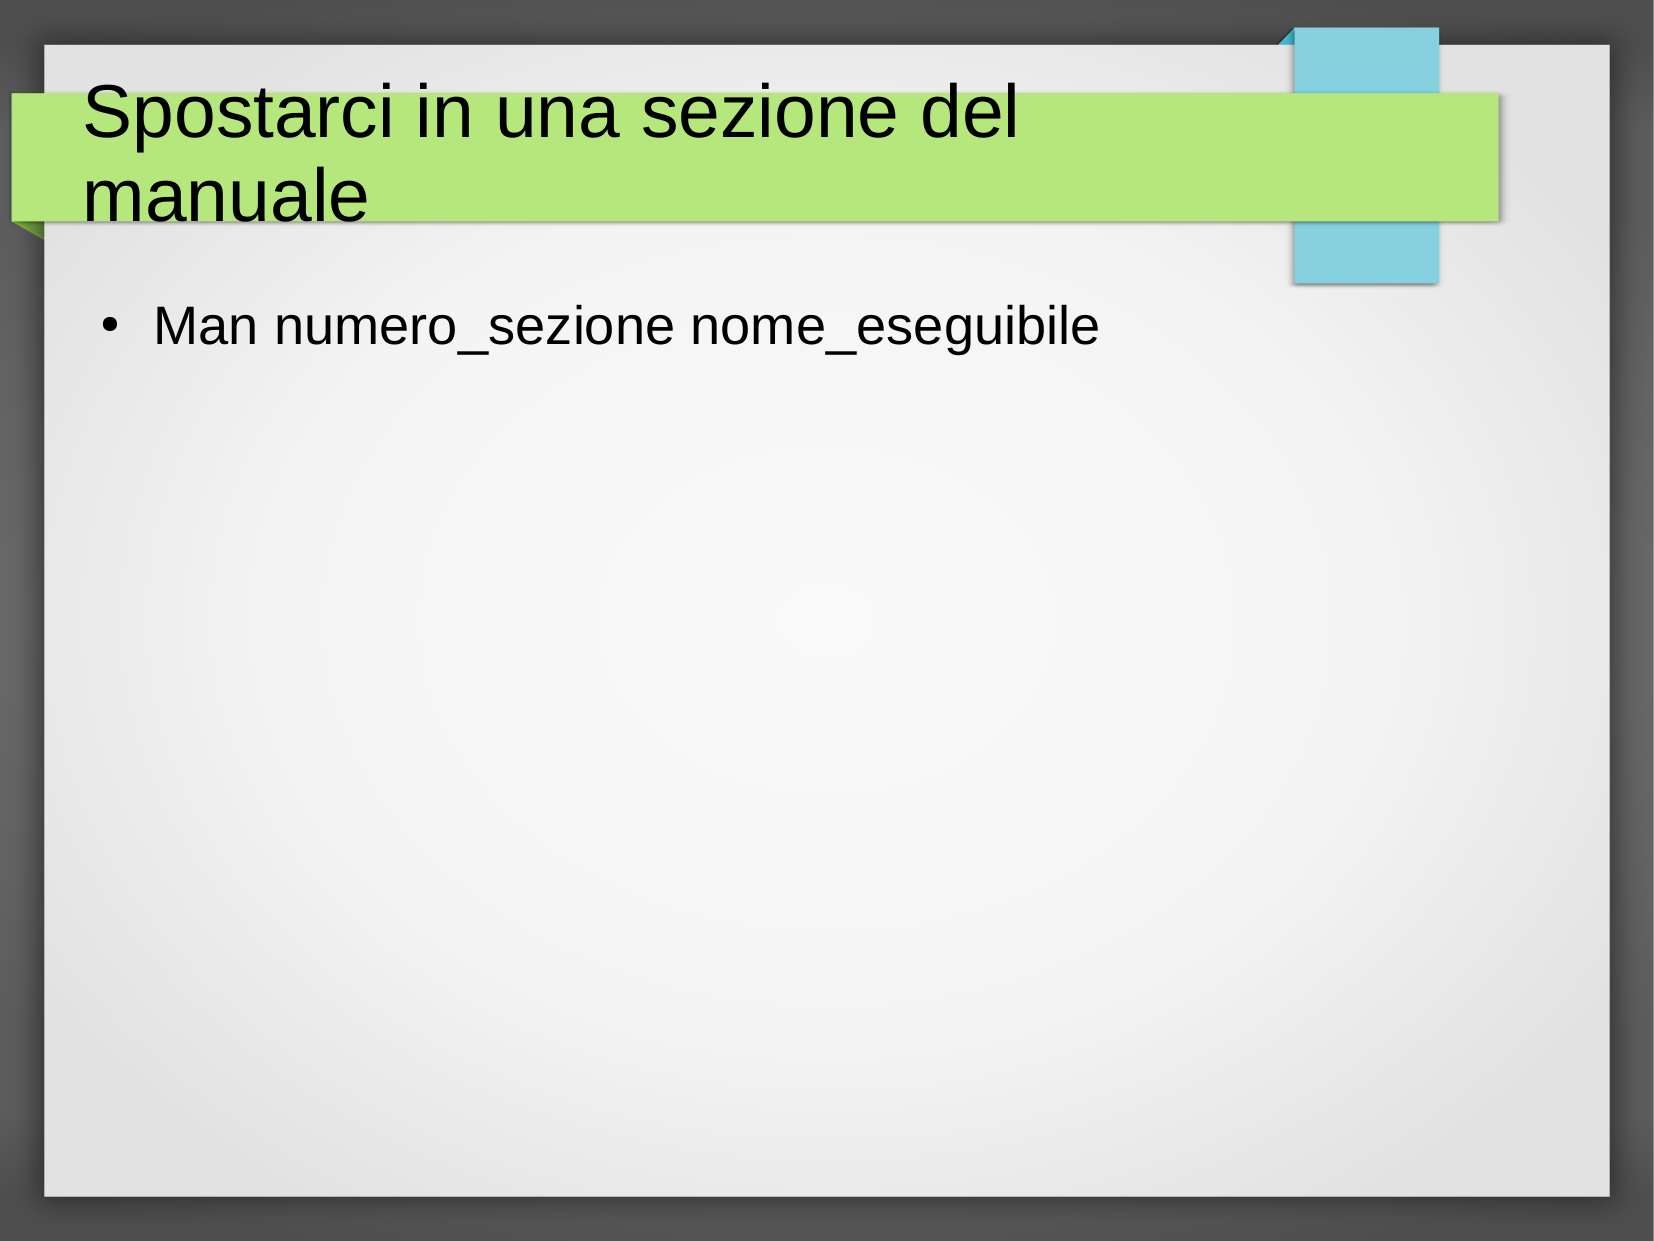

# Spostarci in una sezione del manuale
Man numero_sezione nome_eseguibile